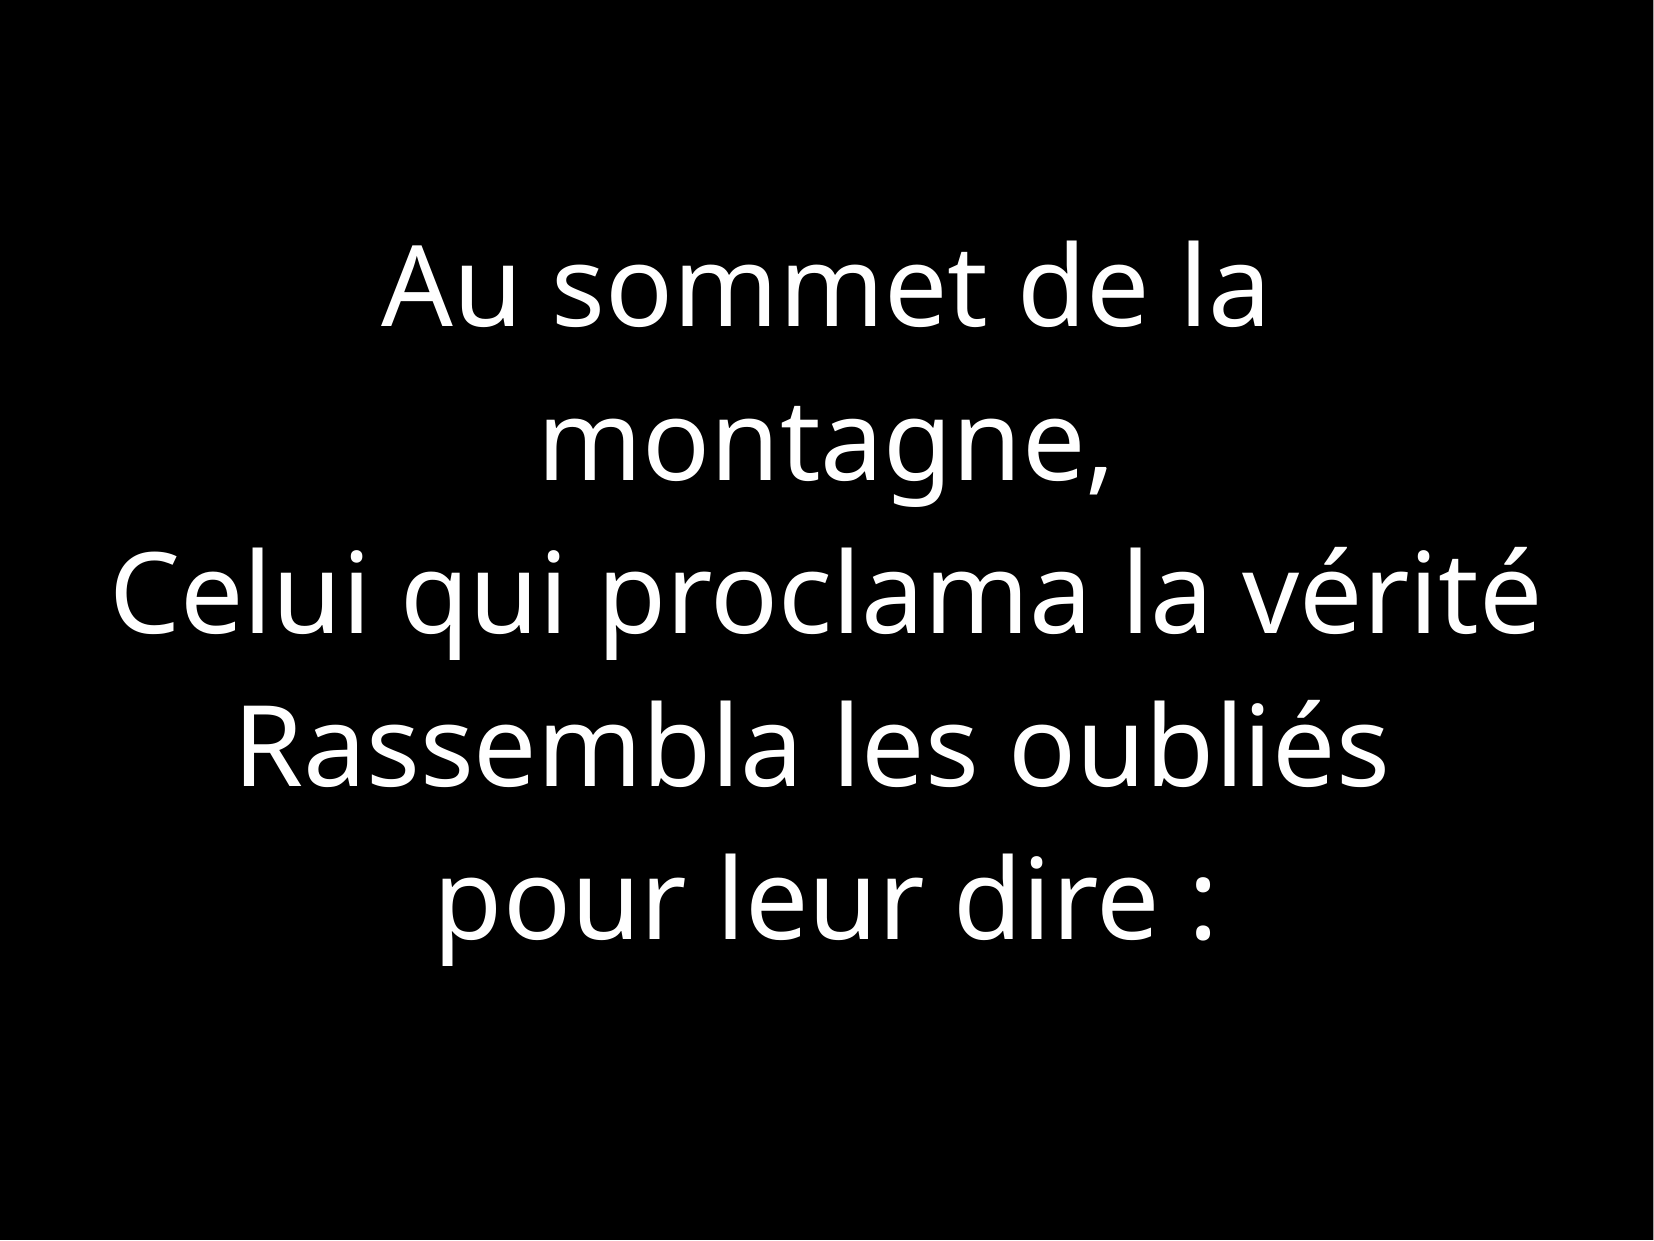

# Au sommet de la montagne,
Celui qui proclama la vérité
Rassembla les oubliés
pour leur dire :